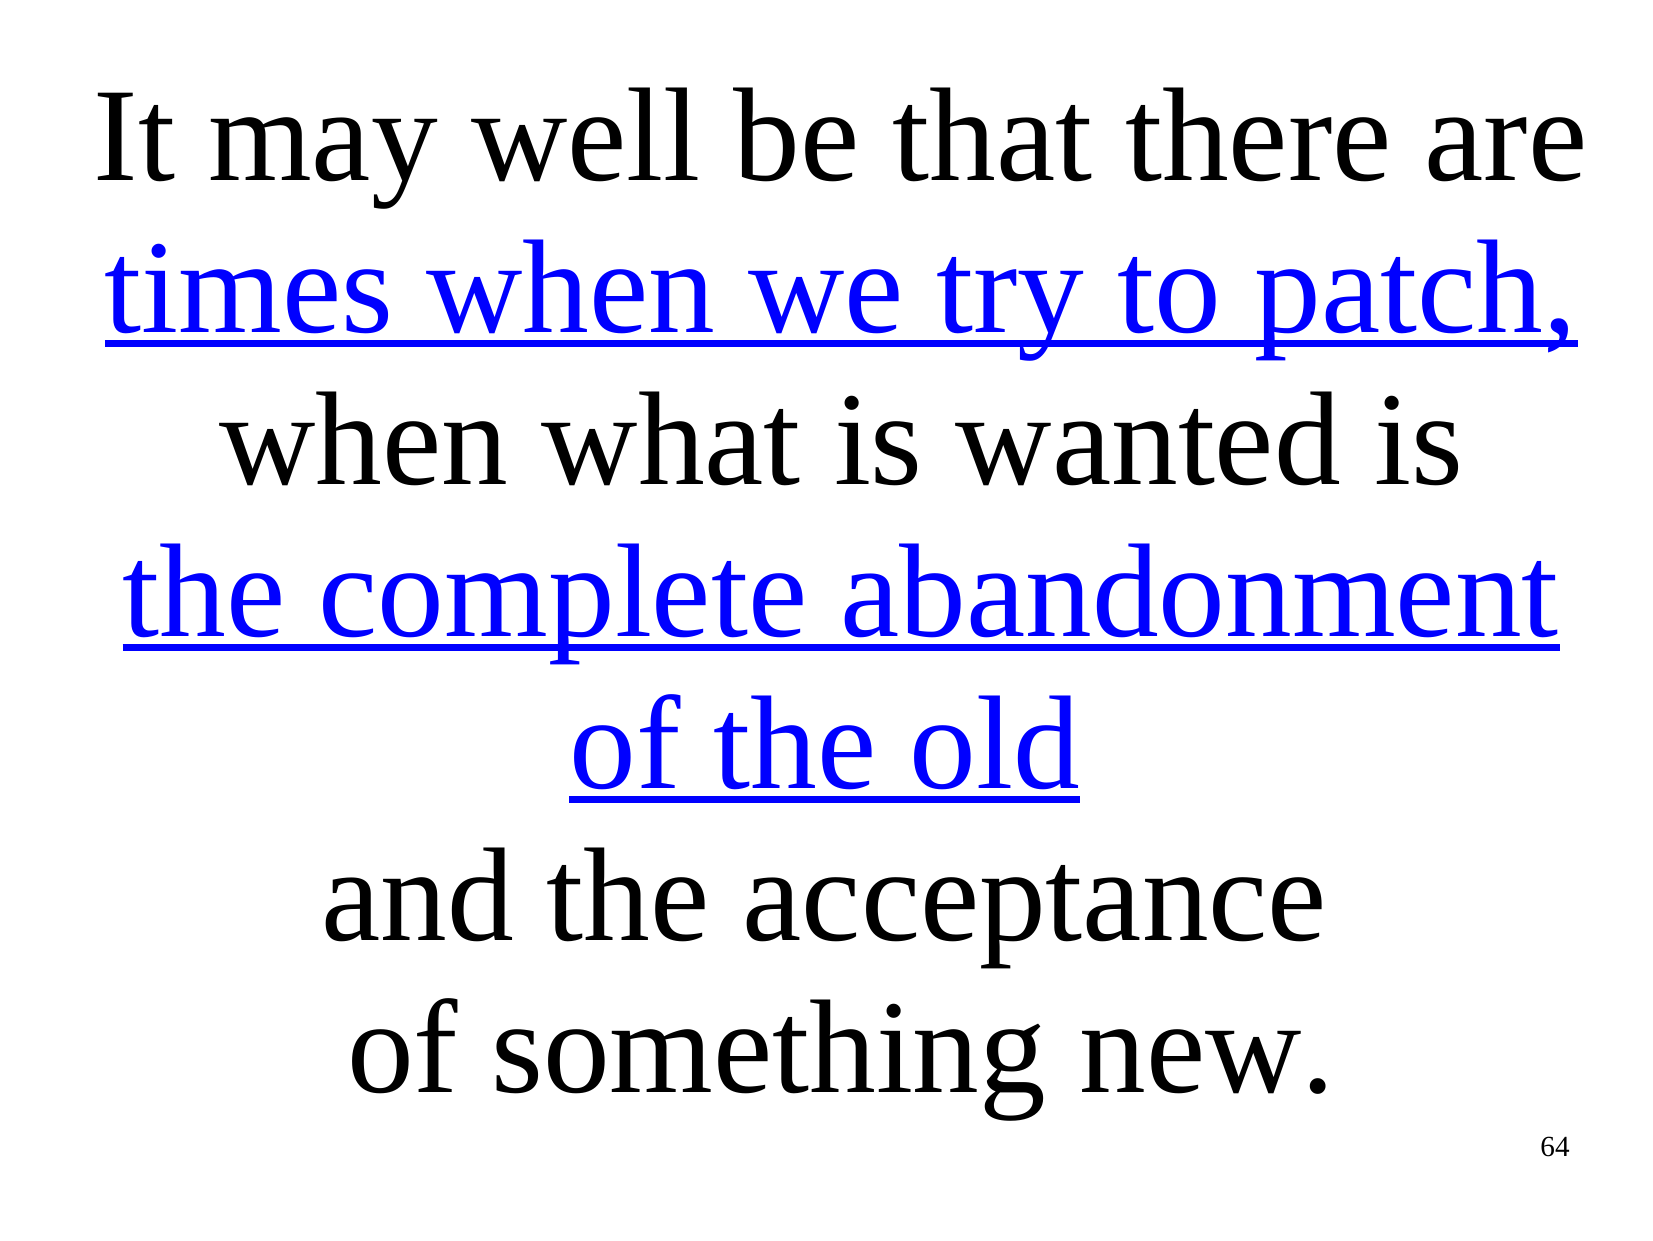

It may well be that there are times when we try to patch, when what is wanted is
the complete abandonment of the old
and the acceptance
of something new.
64